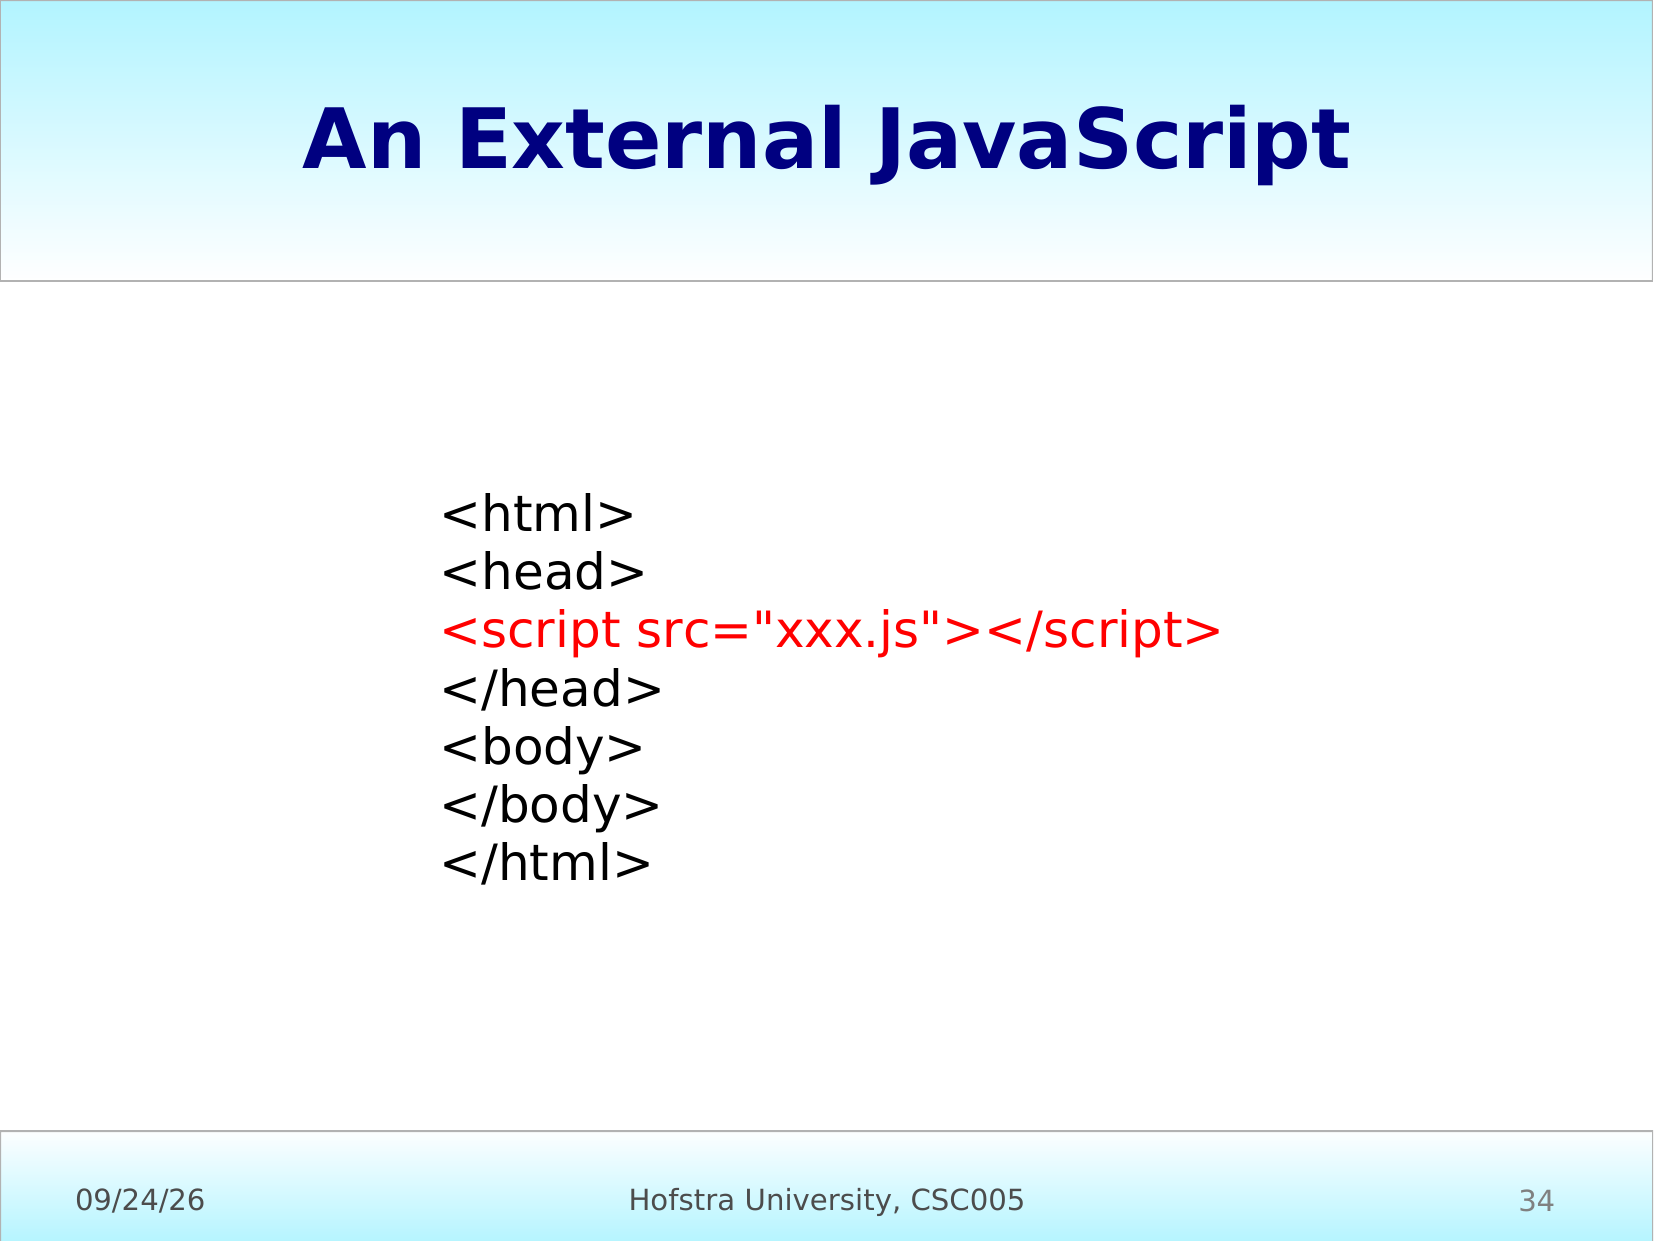

# An External JavaScript
<html>
<head>
<script src="xxx.js"></script>
</head>
<body>
</body>
</html>
34
Hofstra University, CSC005